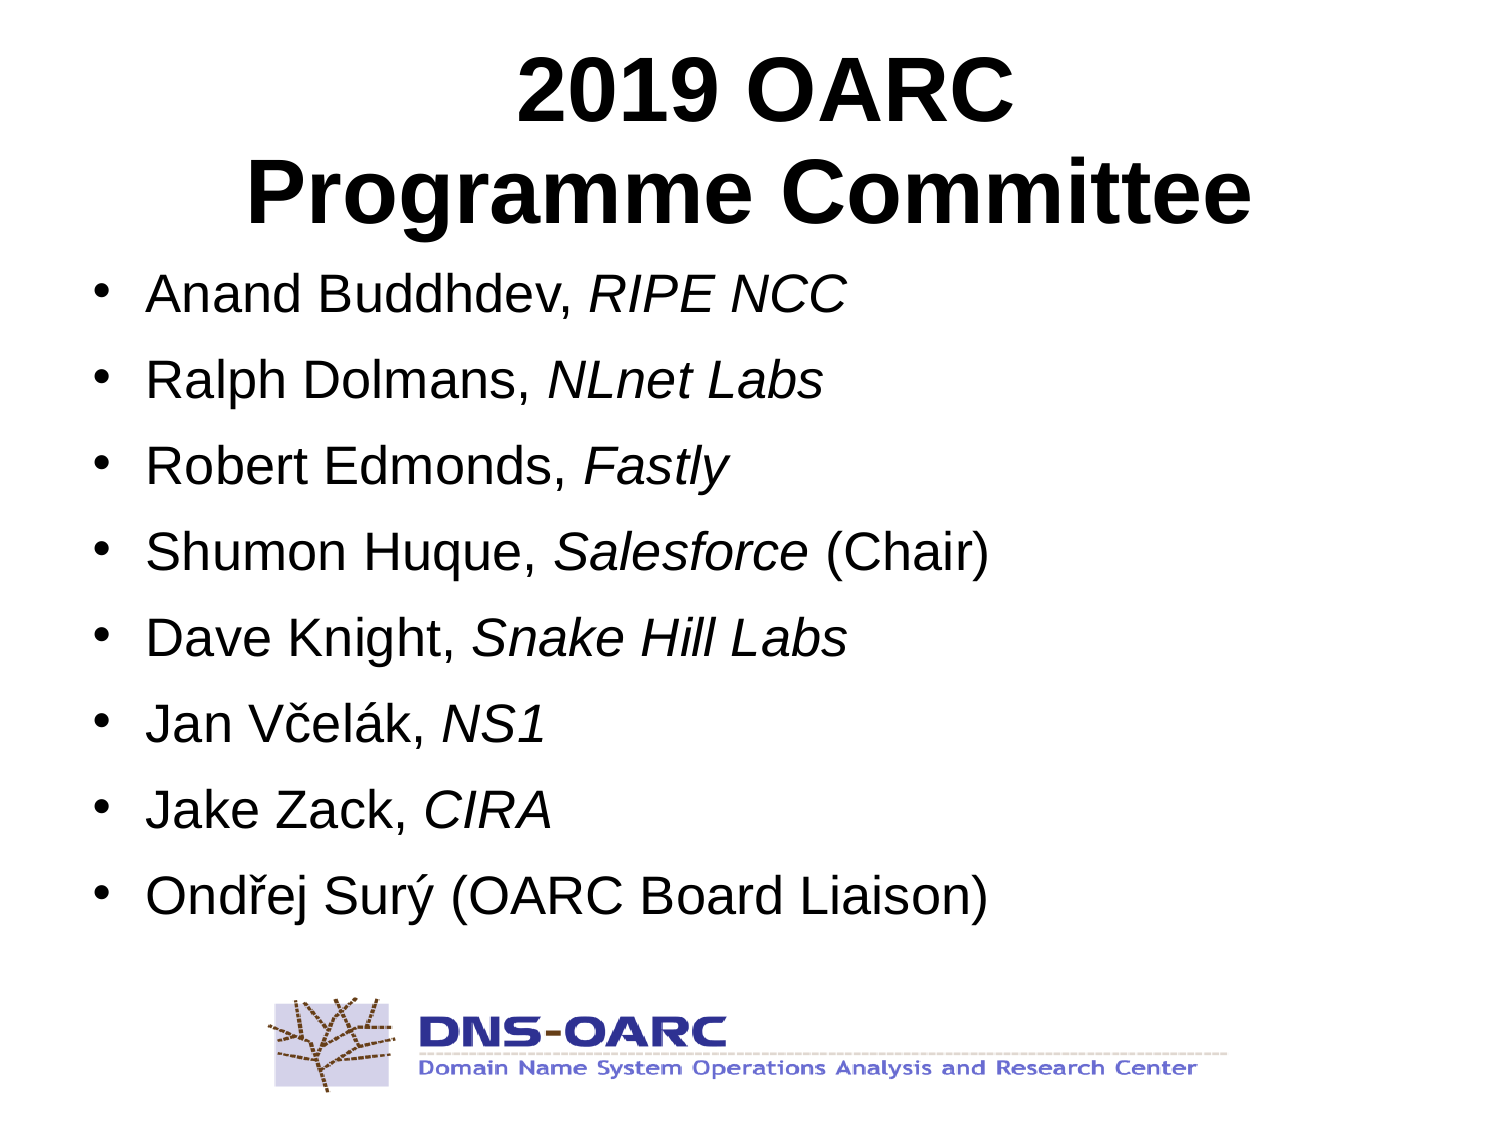

2019 OARC
Programme Committee
# Anand Buddhdev, RIPE NCC
Ralph Dolmans, NLnet Labs
Robert Edmonds, Fastly
Shumon Huque, Salesforce (Chair)
Dave Knight, Snake Hill Labs
Jan Včelák, NS1
Jake Zack, CIRA
Ondřej Surý (OARC Board Liaison)